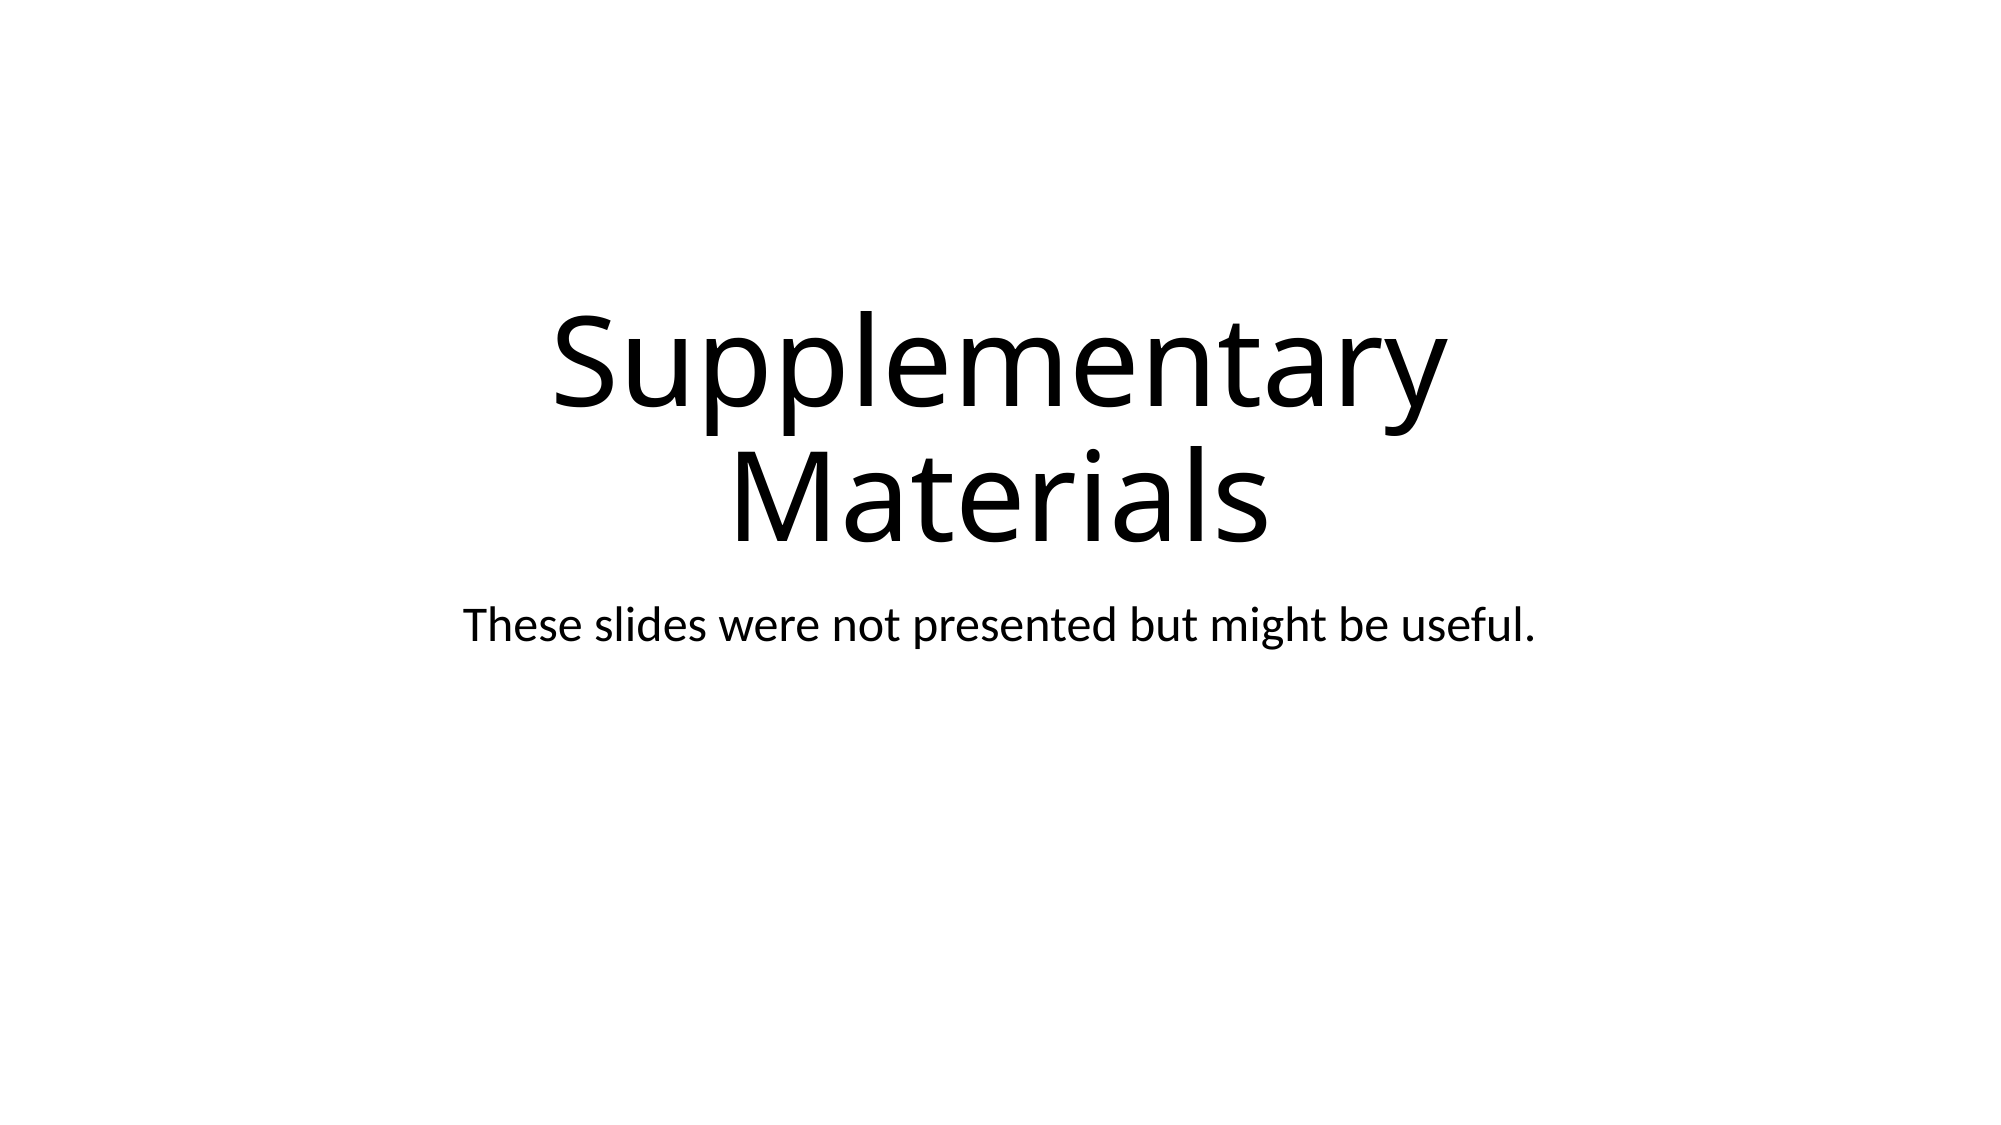

# Supplementary Materials
These slides were not presented but might be useful.